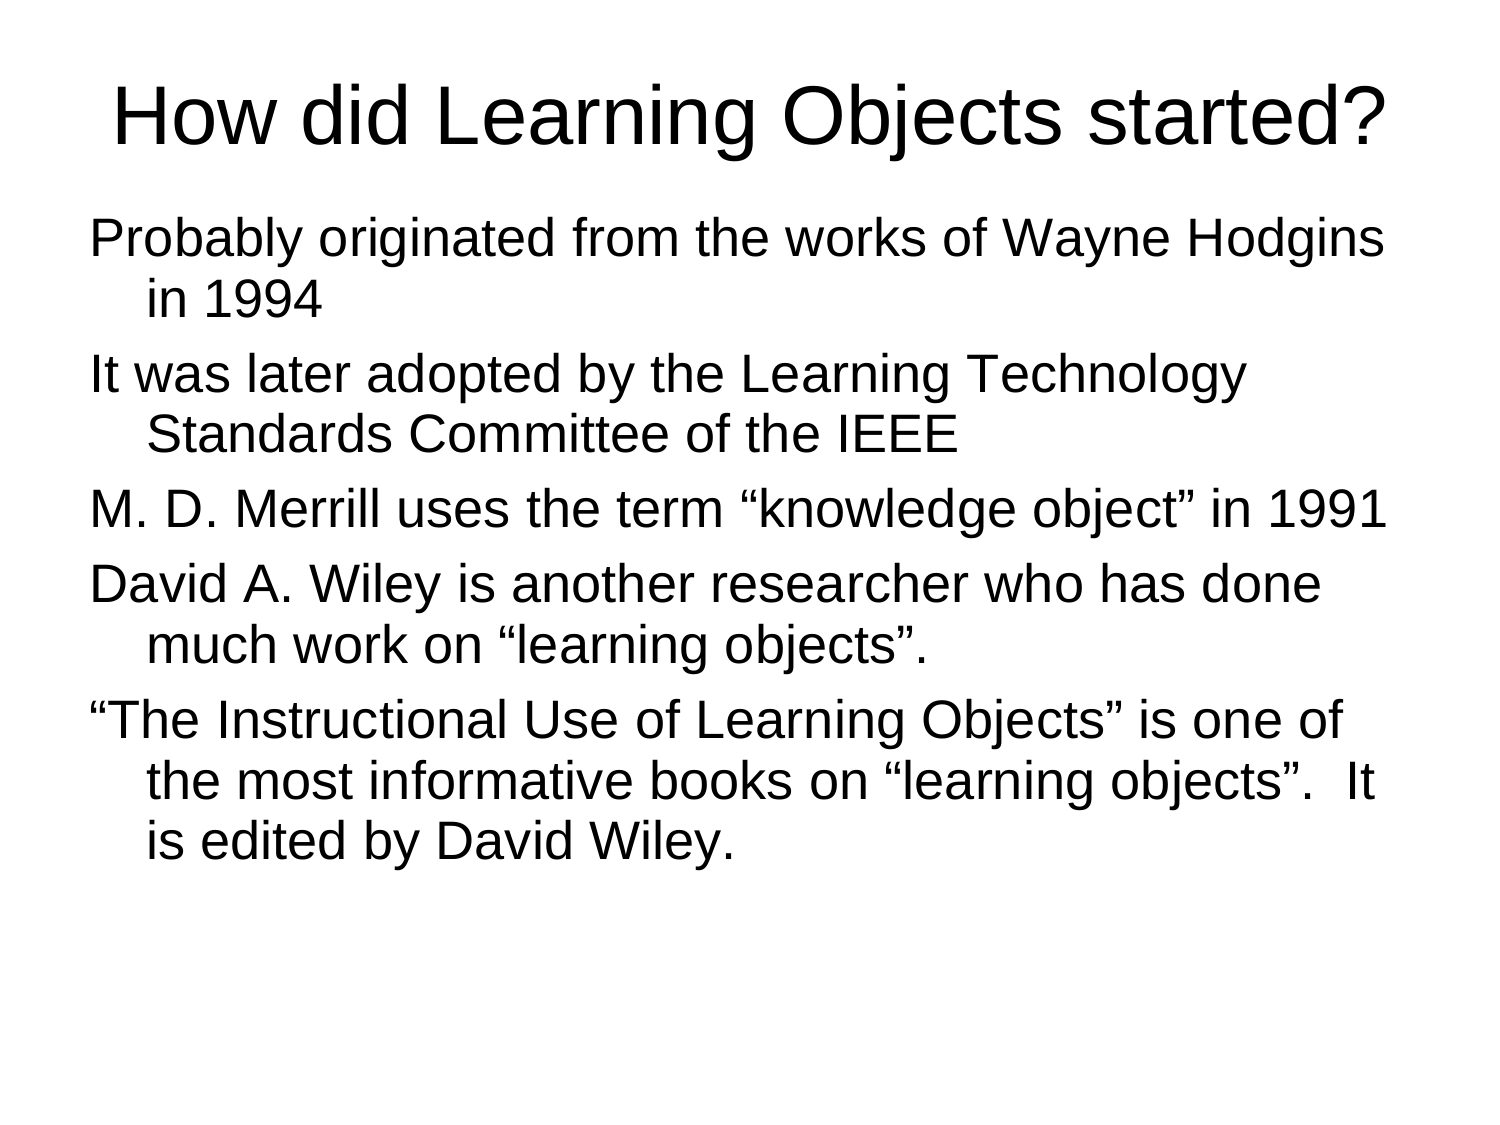

# How did Learning Objects started?
Probably originated from the works of Wayne Hodgins in 1994
It was later adopted by the Learning Technology Standards Committee of the IEEE
M. D. Merrill uses the term “knowledge object” in 1991
David A. Wiley is another researcher who has done much work on “learning objects”.
“The Instructional Use of Learning Objects” is one of the most informative books on “learning objects”. It is edited by David Wiley.